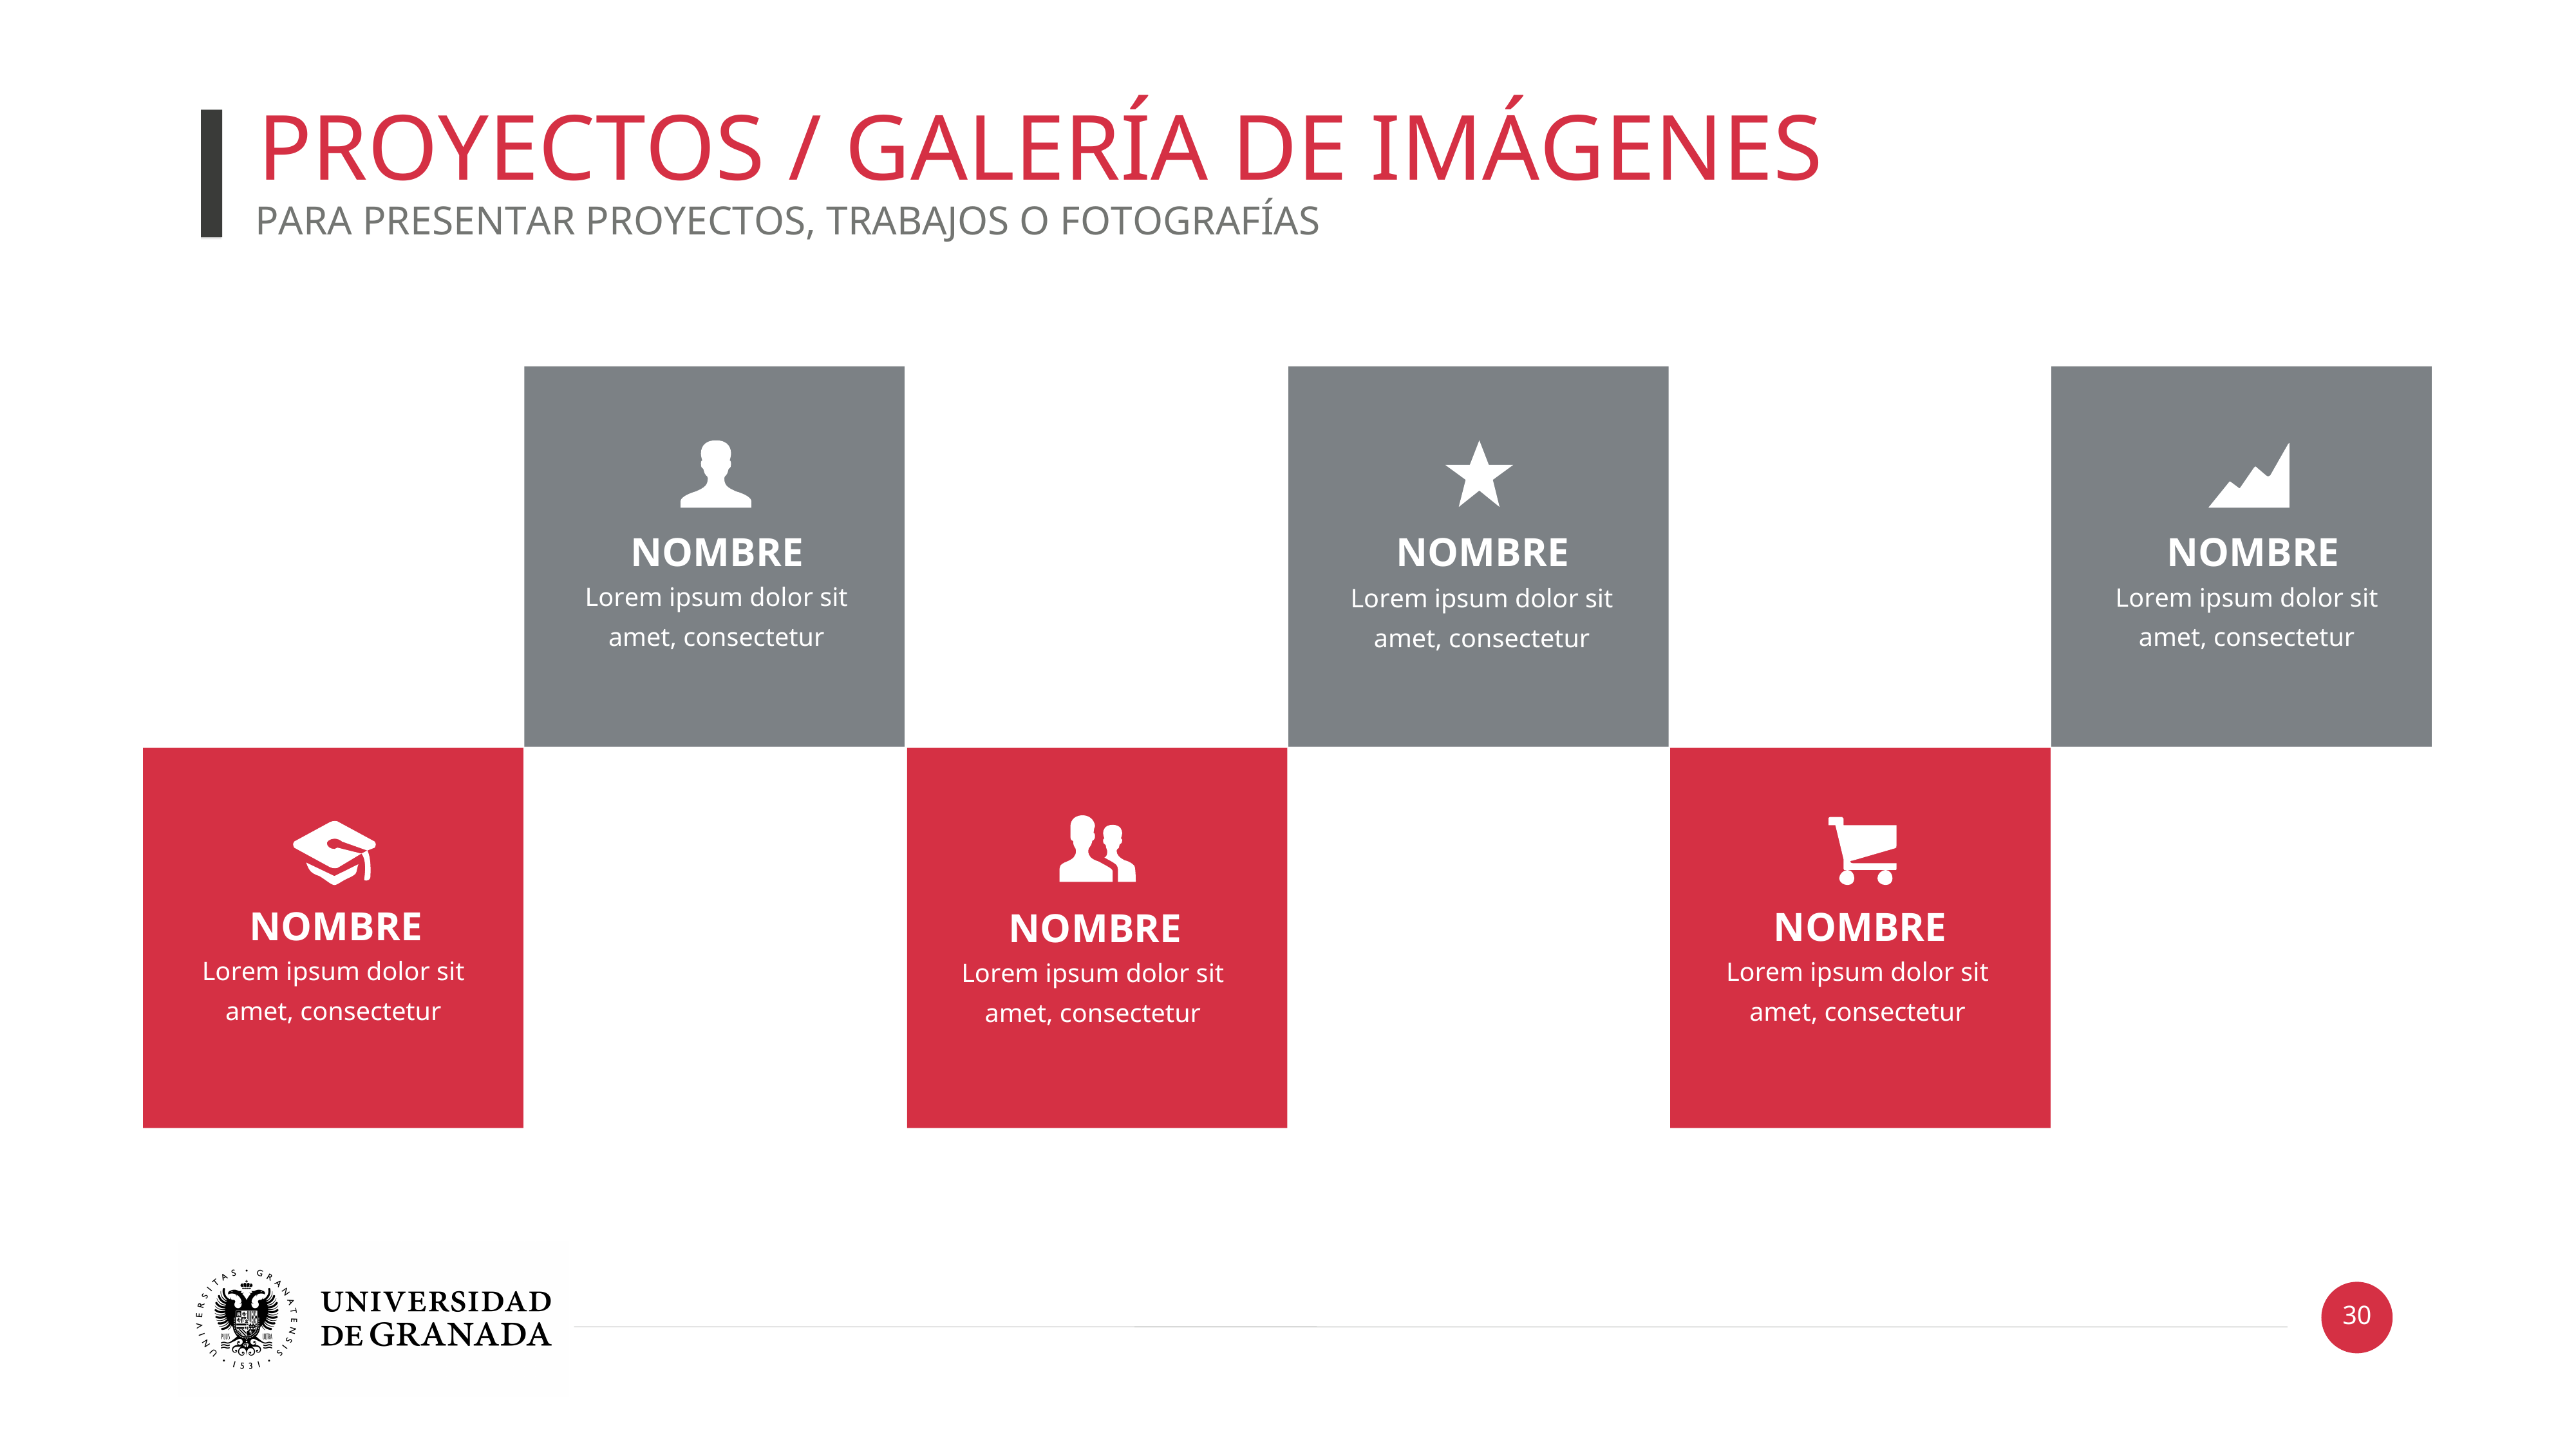

PROYECTOS / GALERÍA DE IMÁGENES
PARA PRESENTAR PROYECTOS, TRABAJOS O FOTOGRAFÍAS
#
NOMBRE
NOMBRE
NOMBRE
Lorem ipsum dolor sit amet, consectetur
Lorem ipsum dolor sit amet, consectetur
Lorem ipsum dolor sit amet, consectetur
NOMBRE
NOMBRE
NOMBRE
Lorem ipsum dolor sit amet, consectetur
Lorem ipsum dolor sit amet, consectetur
Lorem ipsum dolor sit amet, consectetur